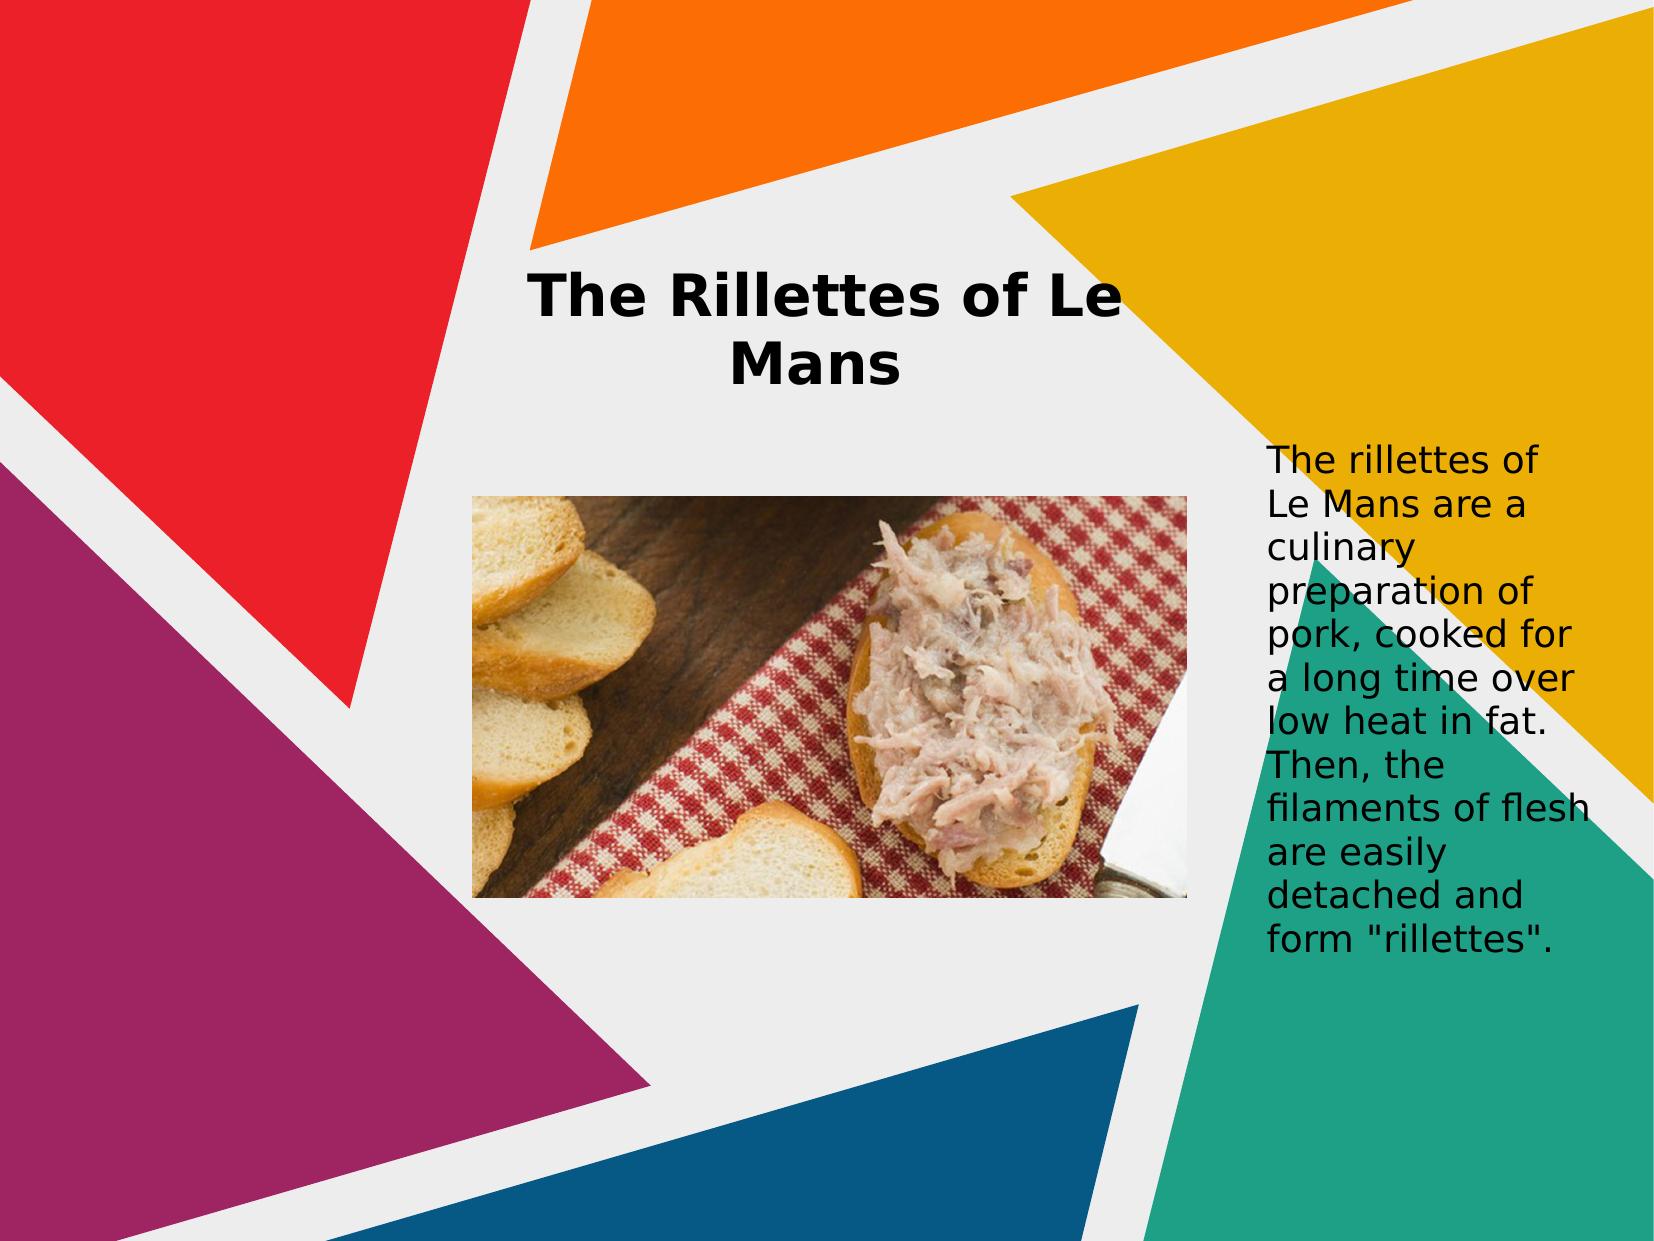

# The Rillettes of Le Mans
The rillettes of Le Mans are a culinary preparation of pork, cooked for a long time over low heat in fat. Then, the filaments of flesh are easily detached and form "rillettes".